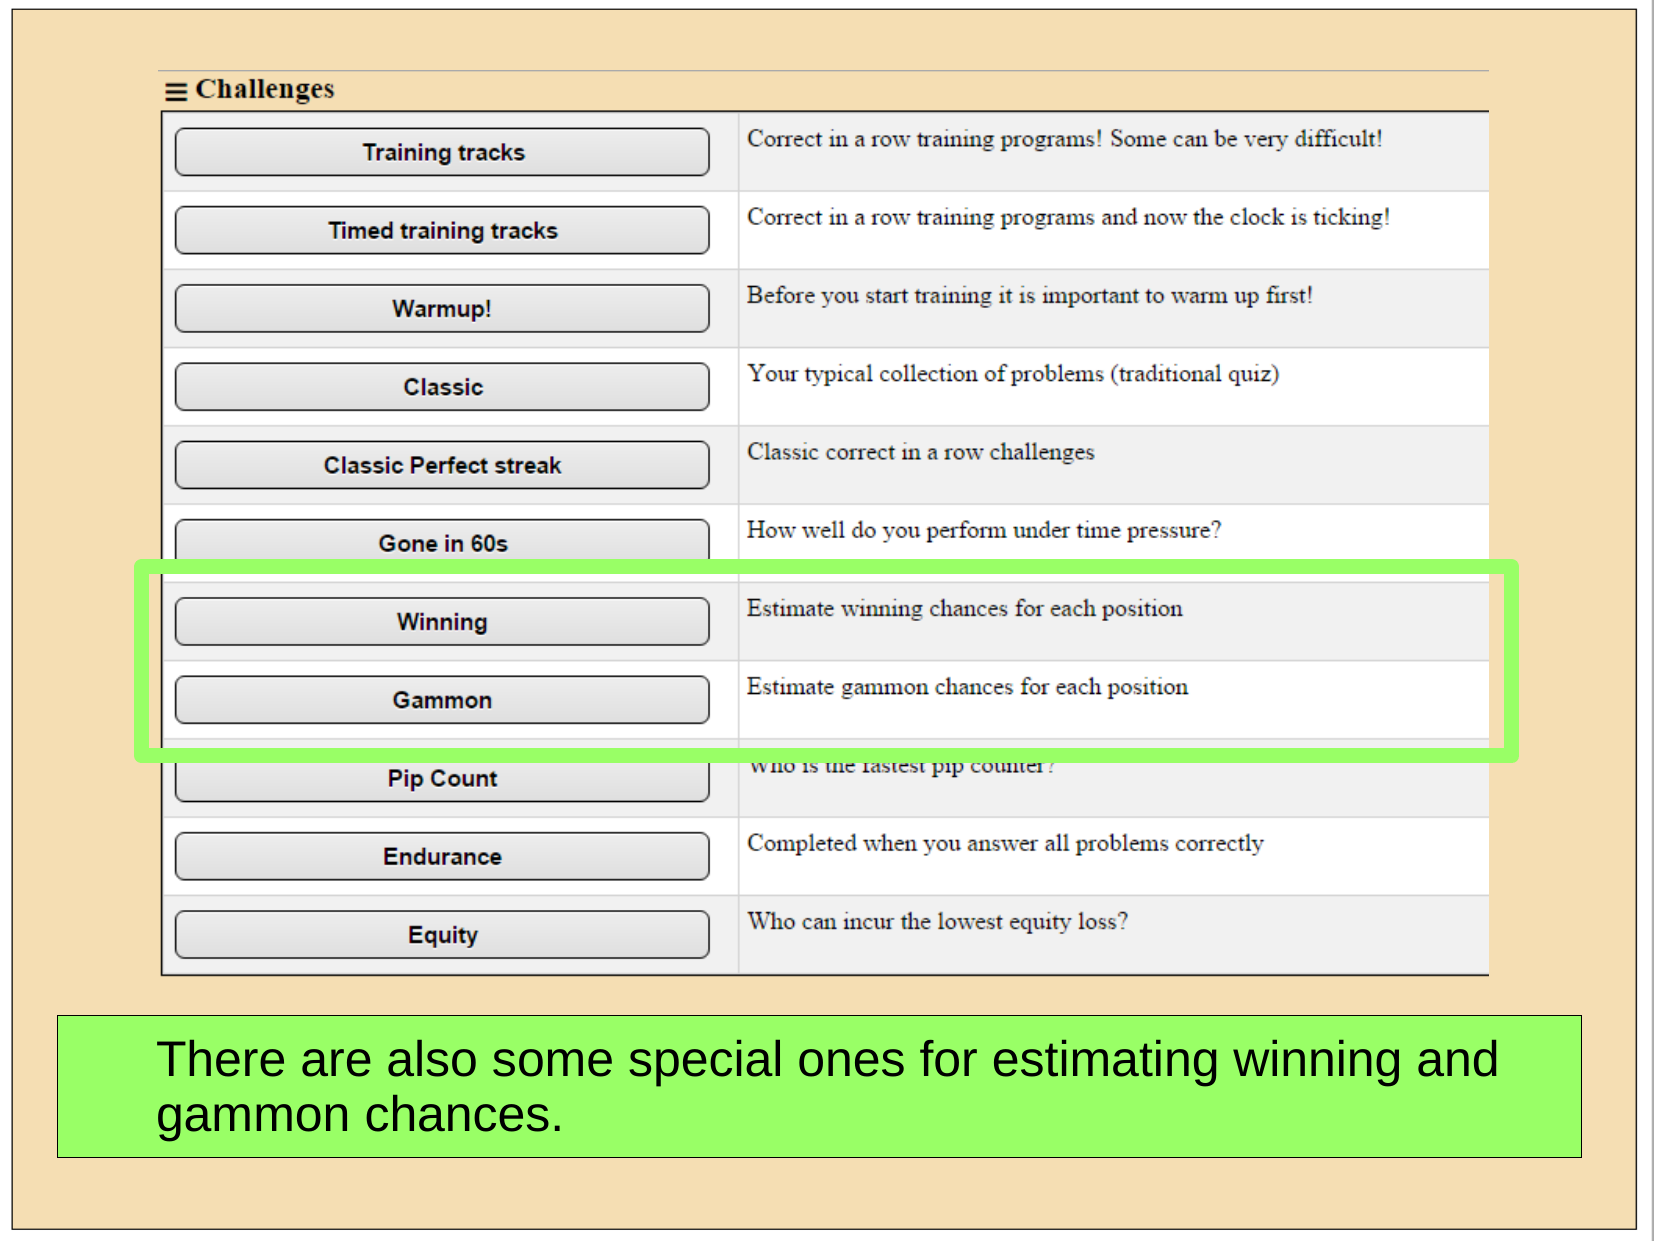

# Backgammon Studio
There are also some special ones for estimating winning and
gammon chances.